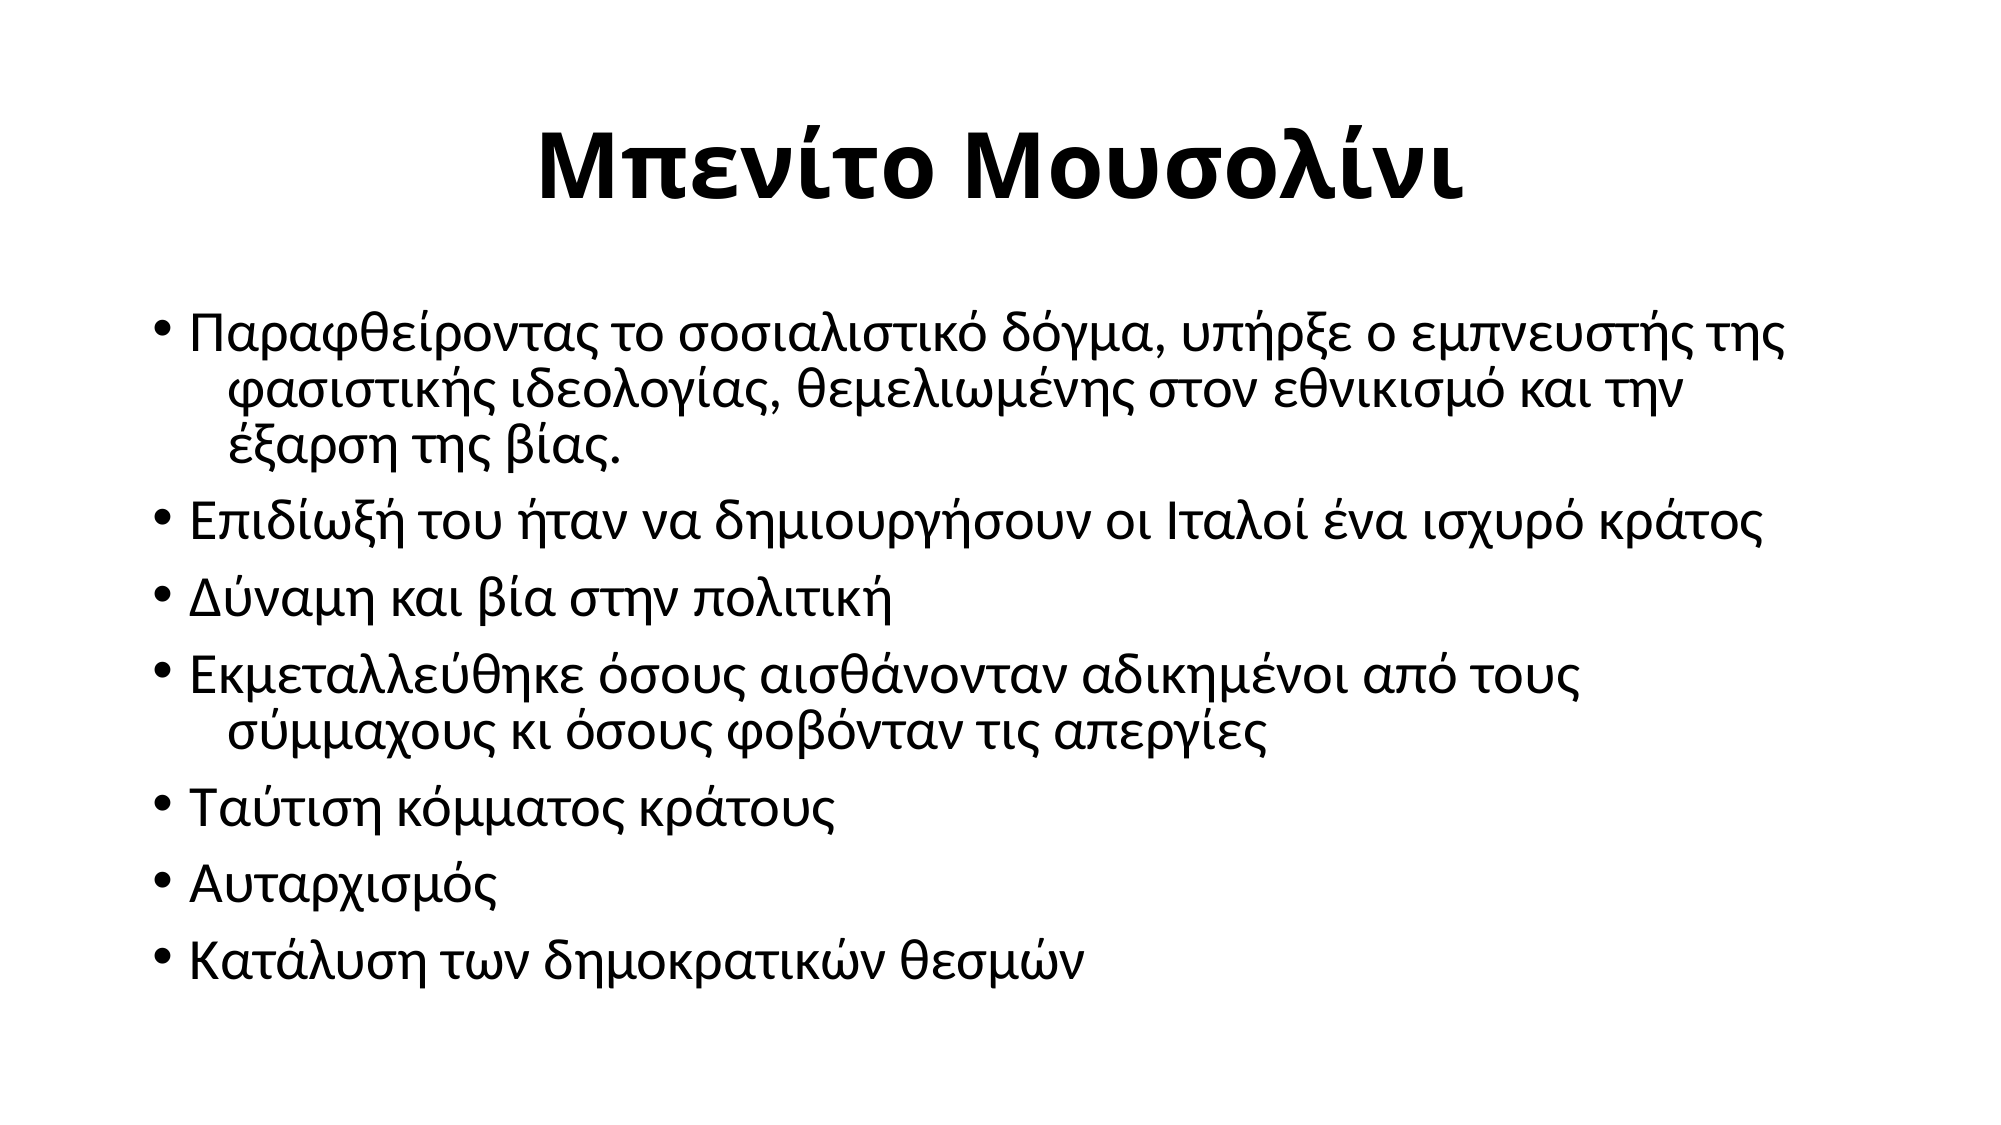

# Μπενίτο Μουσολίνι
Παραφθείροντας το σοσιαλιστικό δόγμα, υπήρξε ο εμπνευστής της φασιστικής ιδεολογίας, θεμελιωμένης στον εθνικισμό και την έξαρση της βίας.
Επιδίωξή του ήταν να δημιουργήσουν οι Ιταλοί ένα ισχυρό κράτος
Δύναμη και βία στην πολιτική
Εκμεταλλεύθηκε όσους αισθάνονταν αδικημένοι από τους σύμμαχους κι όσους φοβόνταν τις απεργίες
Ταύτιση κόμματος κράτους
Αυταρχισμός
Κατάλυση των δημοκρατικών θεσμών